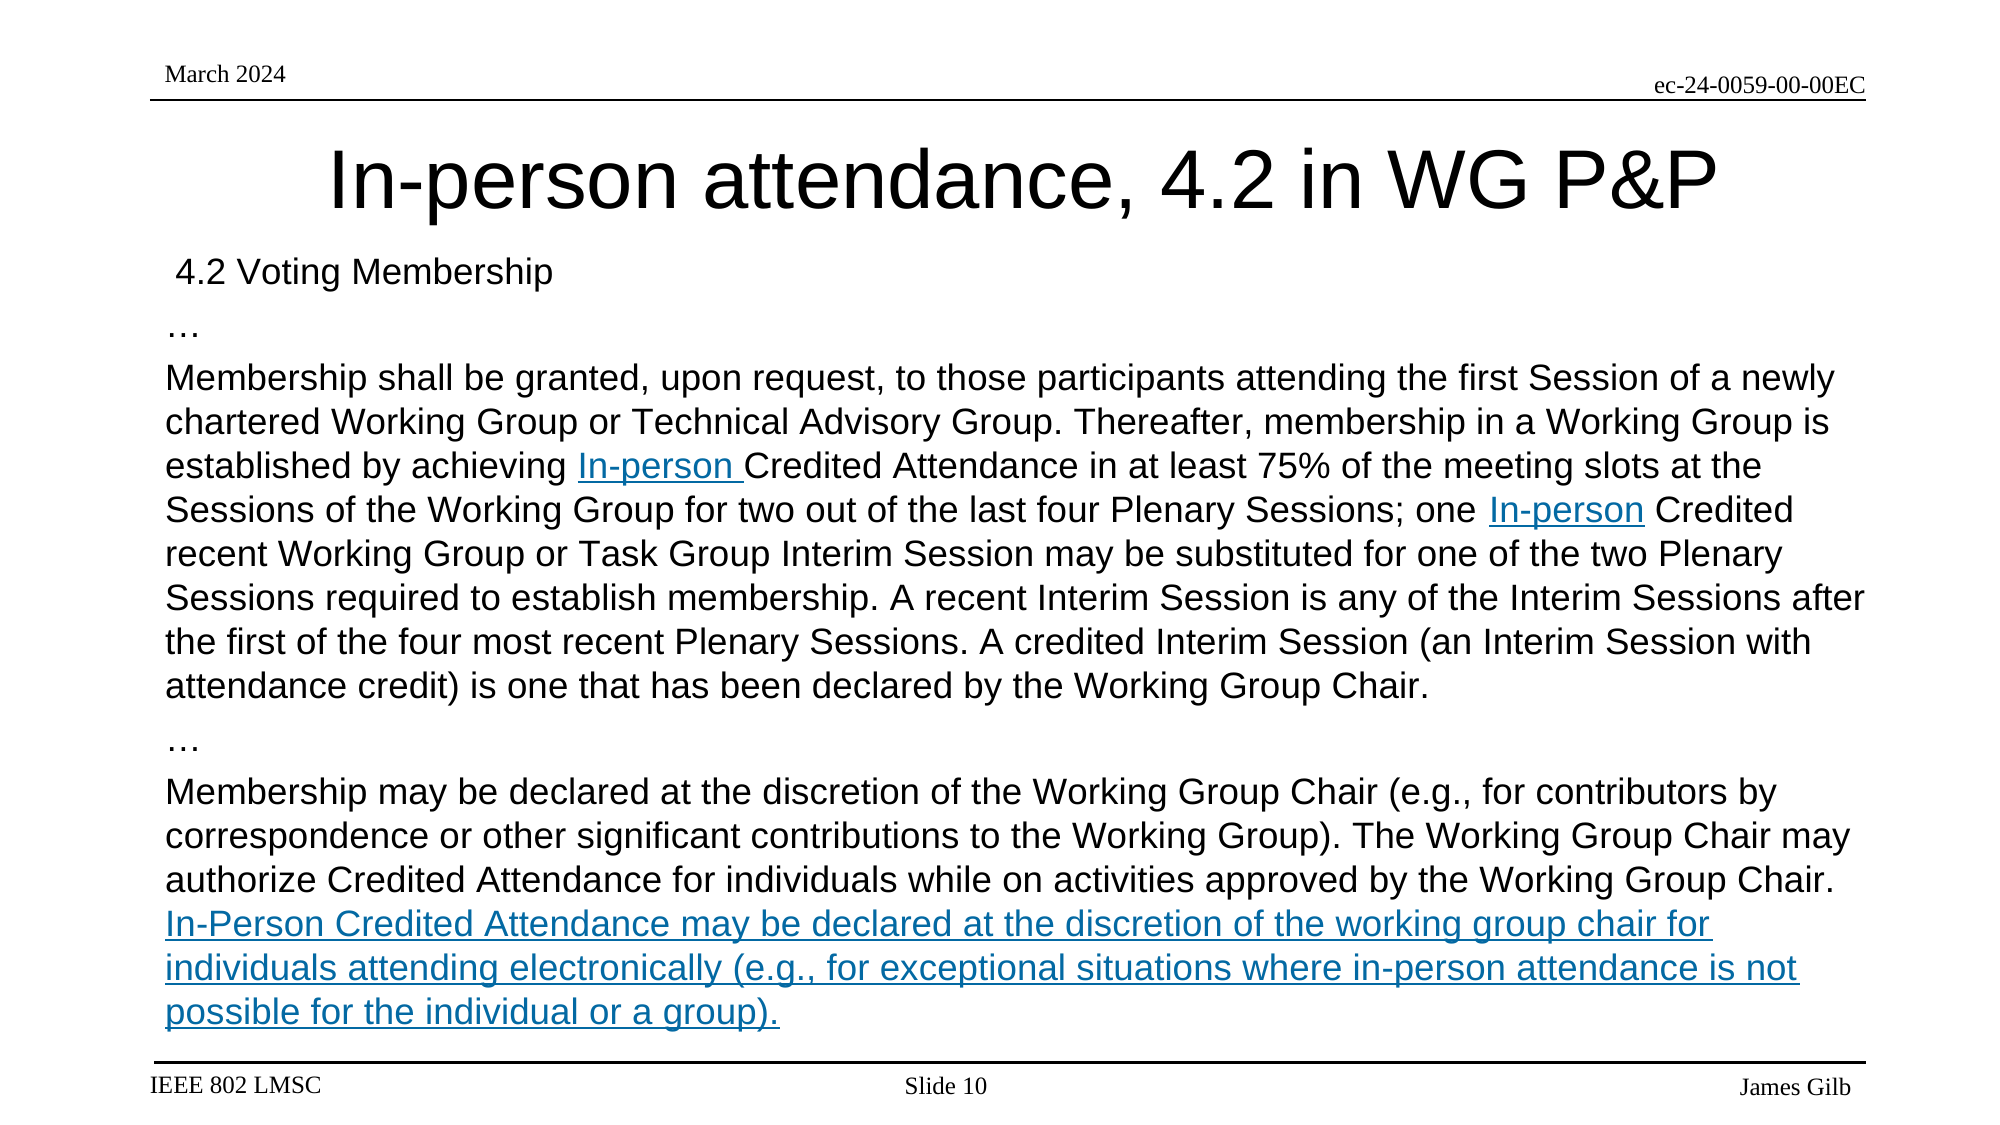

# In-person attendance, 4.2 in WG P&P
 4.2 Voting Membership
…
Membership shall be granted, upon request, to those participants attending the first Session of a newly chartered Working Group or Technical Advisory Group. Thereafter, membership in a Working Group is established by achieving In-person Credited Attendance in at least 75% of the meeting slots at the Sessions of the Working Group for two out of the last four Plenary Sessions; one In-person Credited recent Working Group or Task Group Interim Session may be substituted for one of the two Plenary Sessions required to establish membership. A recent Interim Session is any of the Interim Sessions after the first of the four most recent Plenary Sessions. A credited Interim Session (an Interim Session with attendance credit) is one that has been declared by the Working Group Chair.
…
Membership may be declared at the discretion of the Working Group Chair (e.g., for contributors by correspondence or other significant contributions to the Working Group). The Working Group Chair may authorize Credited Attendance for individuals while on activities approved by the Working Group Chair. In-Person Credited Attendance may be declared at the discretion of the working group chair for individuals attending electronically (e.g., for exceptional situations where in-person attendance is not possible for the individual or a group).
10